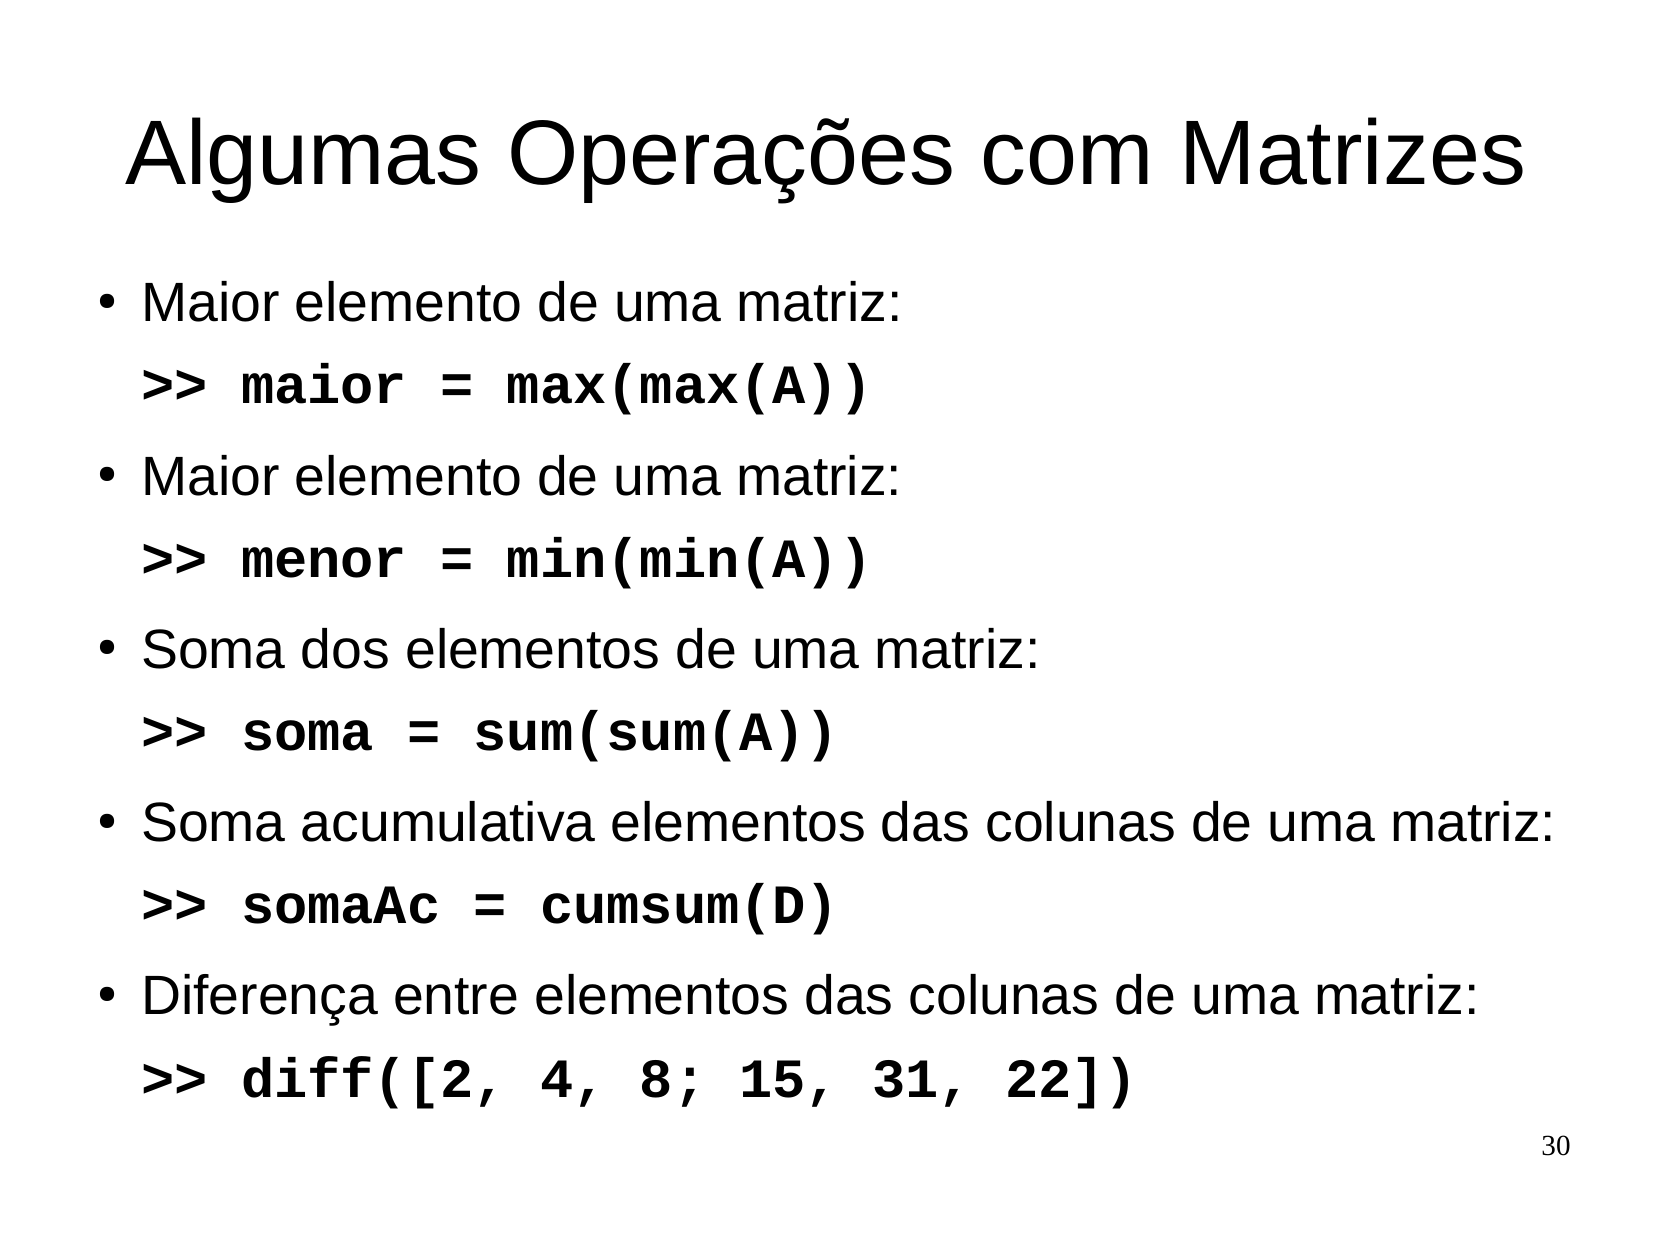

# Algumas Operações com Matrizes
Maior elemento de uma matriz:
>> maior = max(max(A))
Maior elemento de uma matriz:
>> menor = min(min(A))
Soma dos elementos de uma matriz:
>> soma = sum(sum(A))
Soma acumulativa elementos das colunas de uma matriz:
>> somaAc = cumsum(D)
Diferença entre elementos das colunas de uma matriz:
>> diff([2, 4, 8; 15, 31, 22])
30